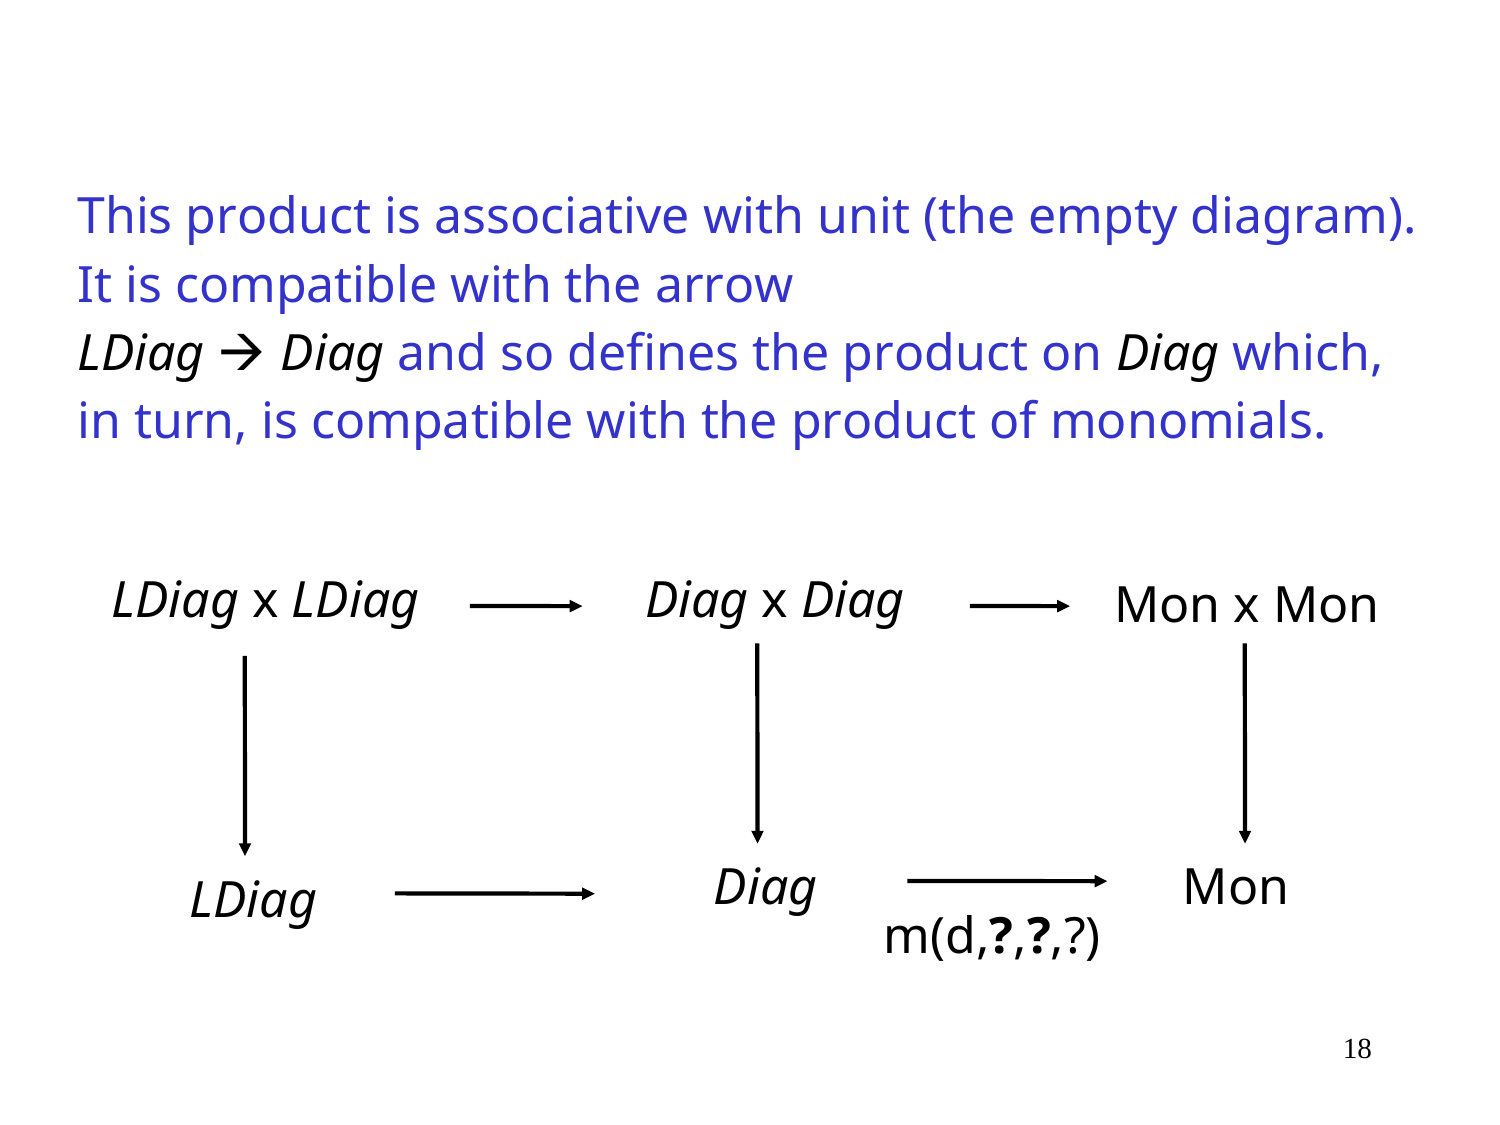

This product is associative with unit (the empty diagram). It is compatible with the arrow
LDiag  Diag and so defines the product on Diag which, in turn, is compatible with the product of monomials.
LDiag x LDiag
Diag x Diag
Mon x Mon
Diag
Mon
LDiag
m(d,?,?,?)
18